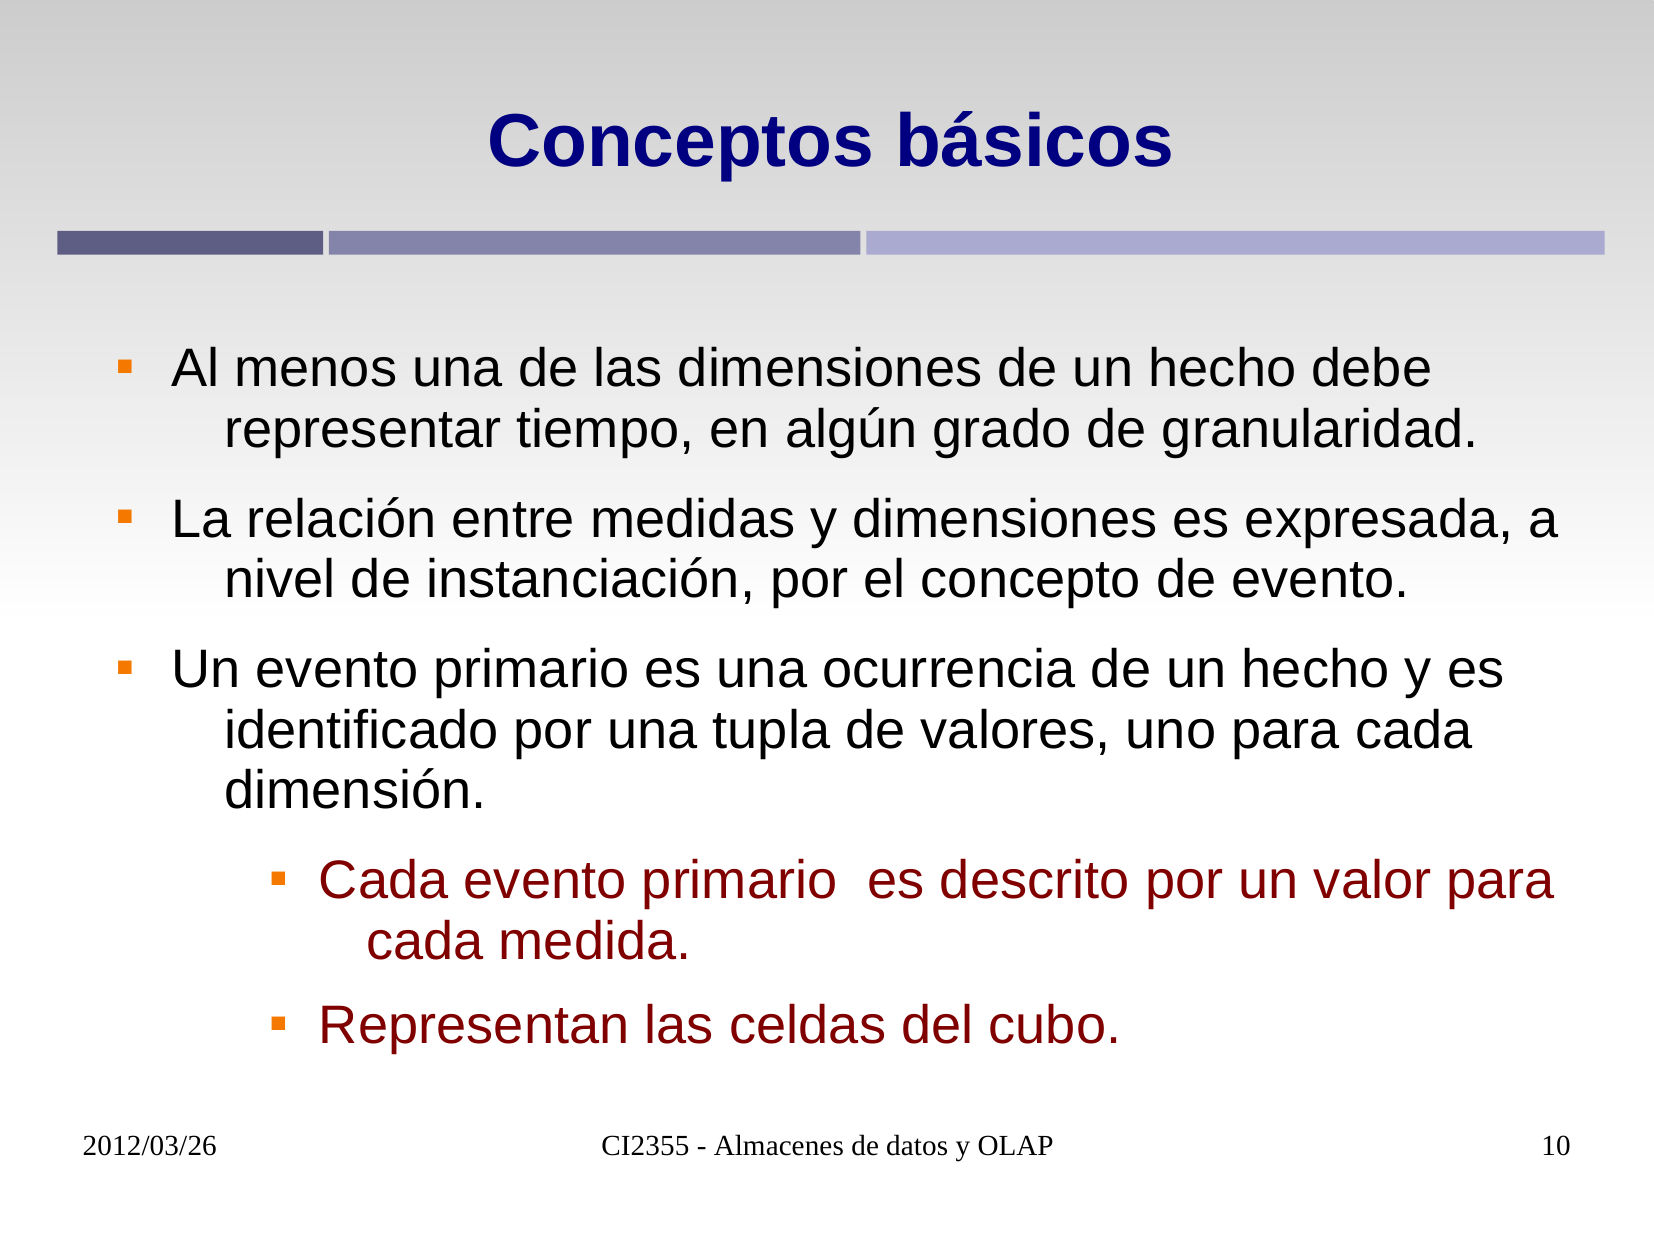

# Conceptos básicos
Al menos una de las dimensiones de un hecho debe representar tiempo, en algún grado de granularidad.
La relación entre medidas y dimensiones es expresada, a nivel de instanciación, por el concepto de evento.
Un evento primario es una ocurrencia de un hecho y es identificado por una tupla de valores, uno para cada dimensión.
Cada evento primario es descrito por un valor para cada medida.
Representan las celdas del cubo.
2012/03/26
CI2355 - Almacenes de datos y OLAP
10